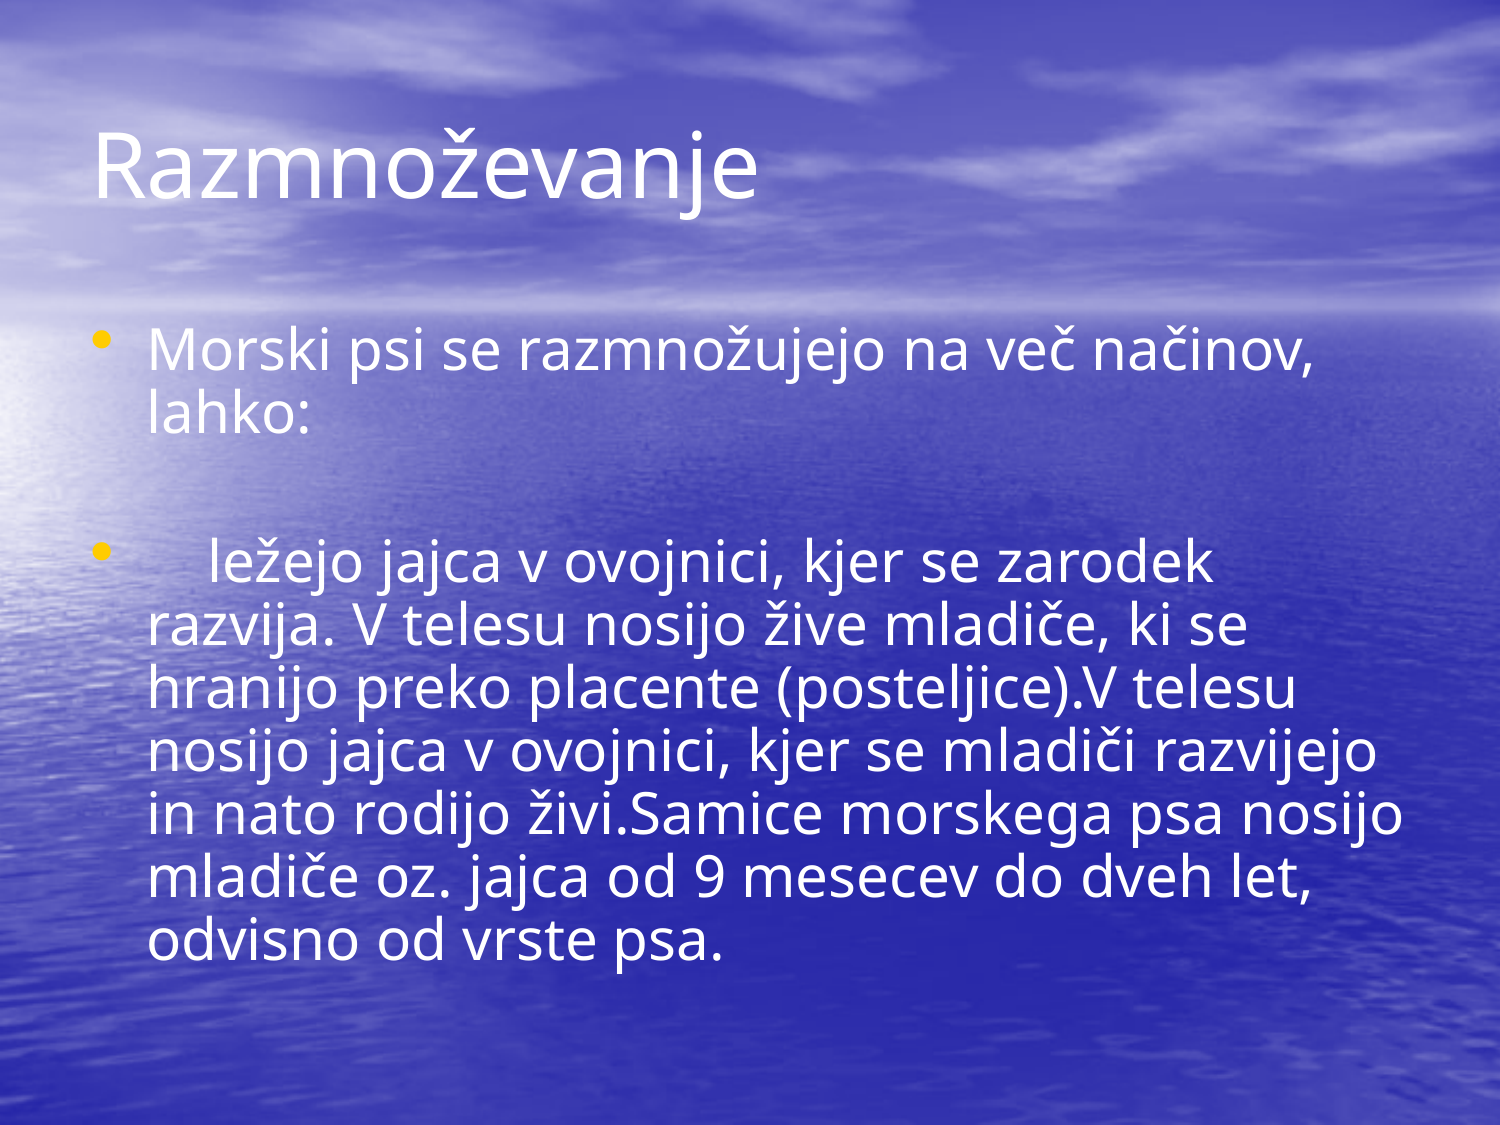

# Razmnoževanje
Morski psi se razmnožujejo na več načinov, lahko:
 ležejo jajca v ovojnici, kjer se zarodek razvija. V telesu nosijo žive mladiče, ki se hranijo preko placente (posteljice).V telesu nosijo jajca v ovojnici, kjer se mladiči razvijejo in nato rodijo živi.Samice morskega psa nosijo mladiče oz. jajca od 9 mesecev do dveh let, odvisno od vrste psa.